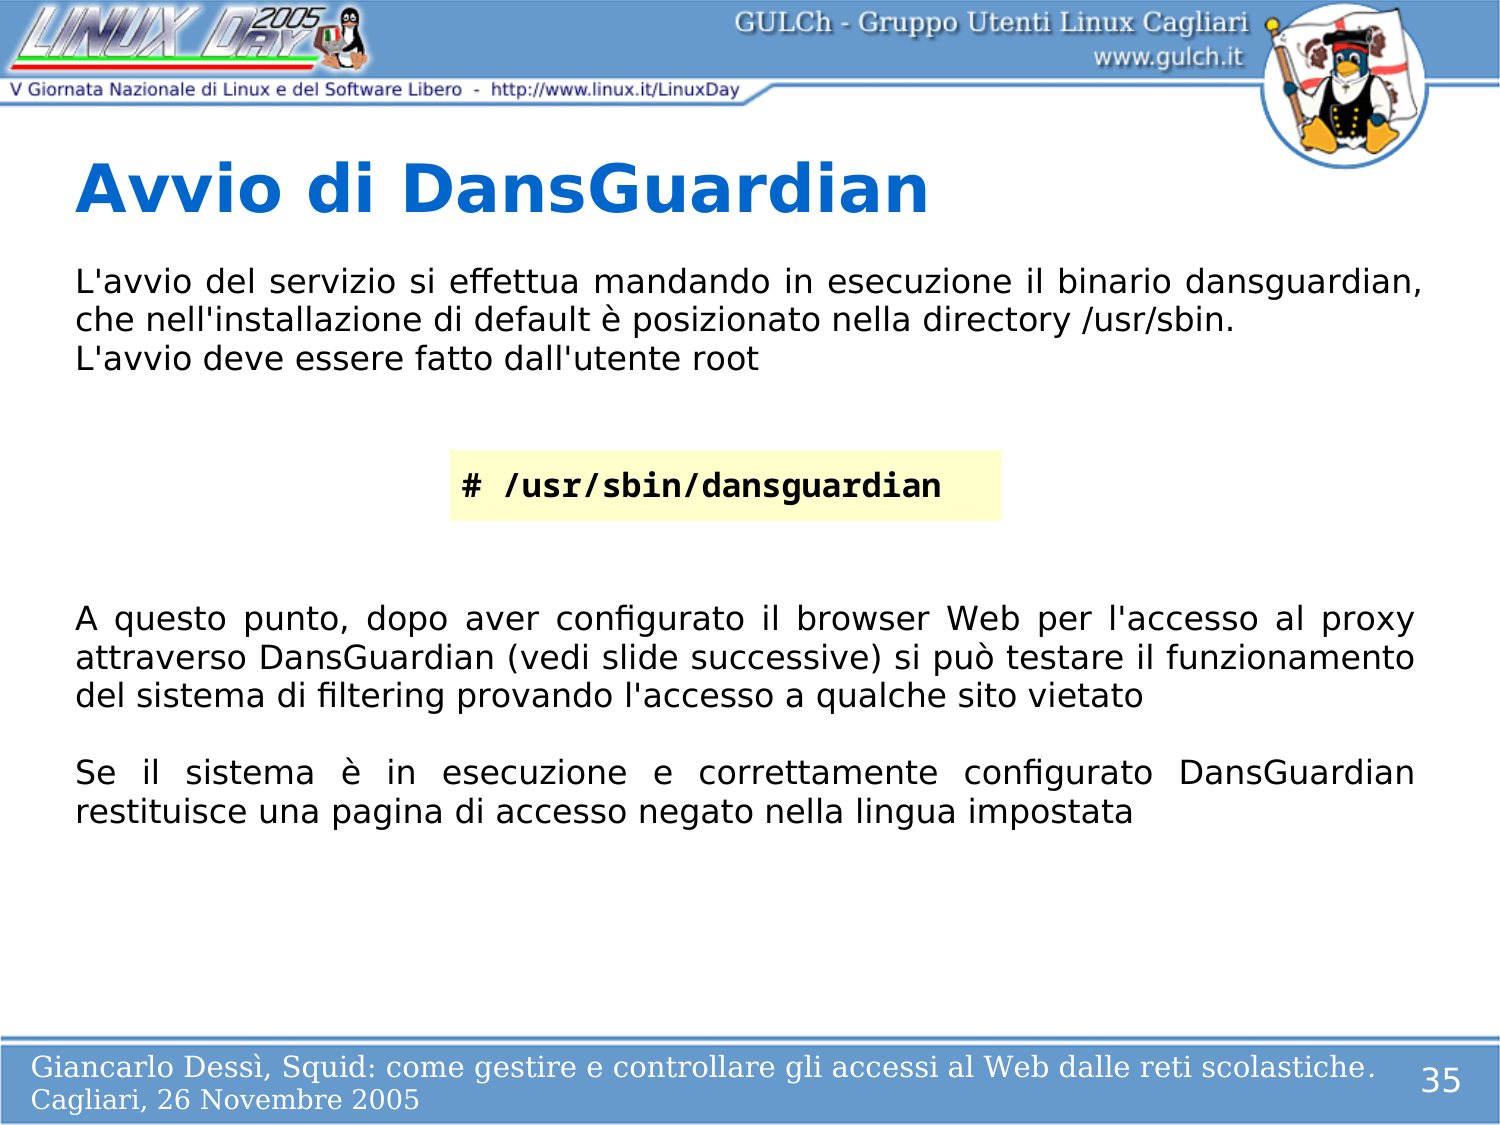

Avvio di DansGuardian
L'avvio del servizio si effettua mandando in esecuzione il binario dansguardian, che nell'installazione di default è posizionato nella directory /usr/sbin.
L'avvio deve essere fatto dall'utente root
# /usr/sbin/dansguardian
A questo punto, dopo aver configurato il browser Web per l'accesso al proxy attraverso DansGuardian (vedi slide successive) si può testare il funzionamento del sistema di filtering provando l'accesso a qualche sito vietato
Se il sistema è in esecuzione e correttamente configurato DansGuardian restituisce una pagina di accesso negato nella lingua impostata